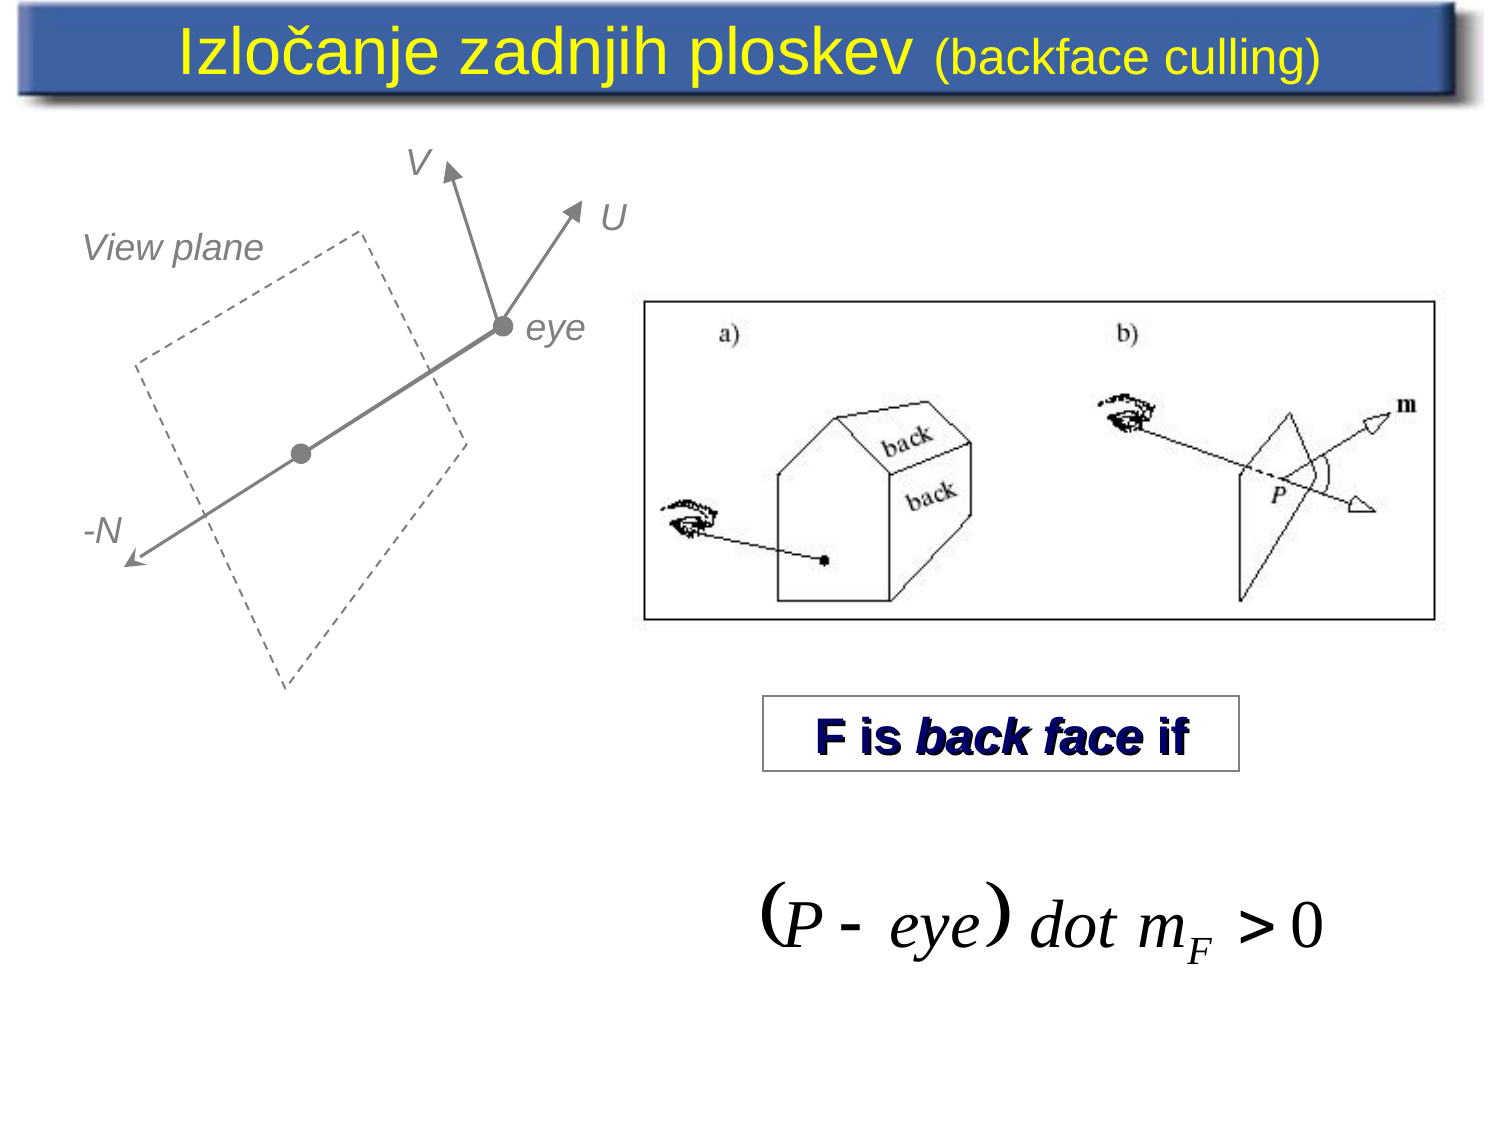

Izločanje zadnjih ploskev (backface culling)
V
U
View plane
eye
-N
F is back face if